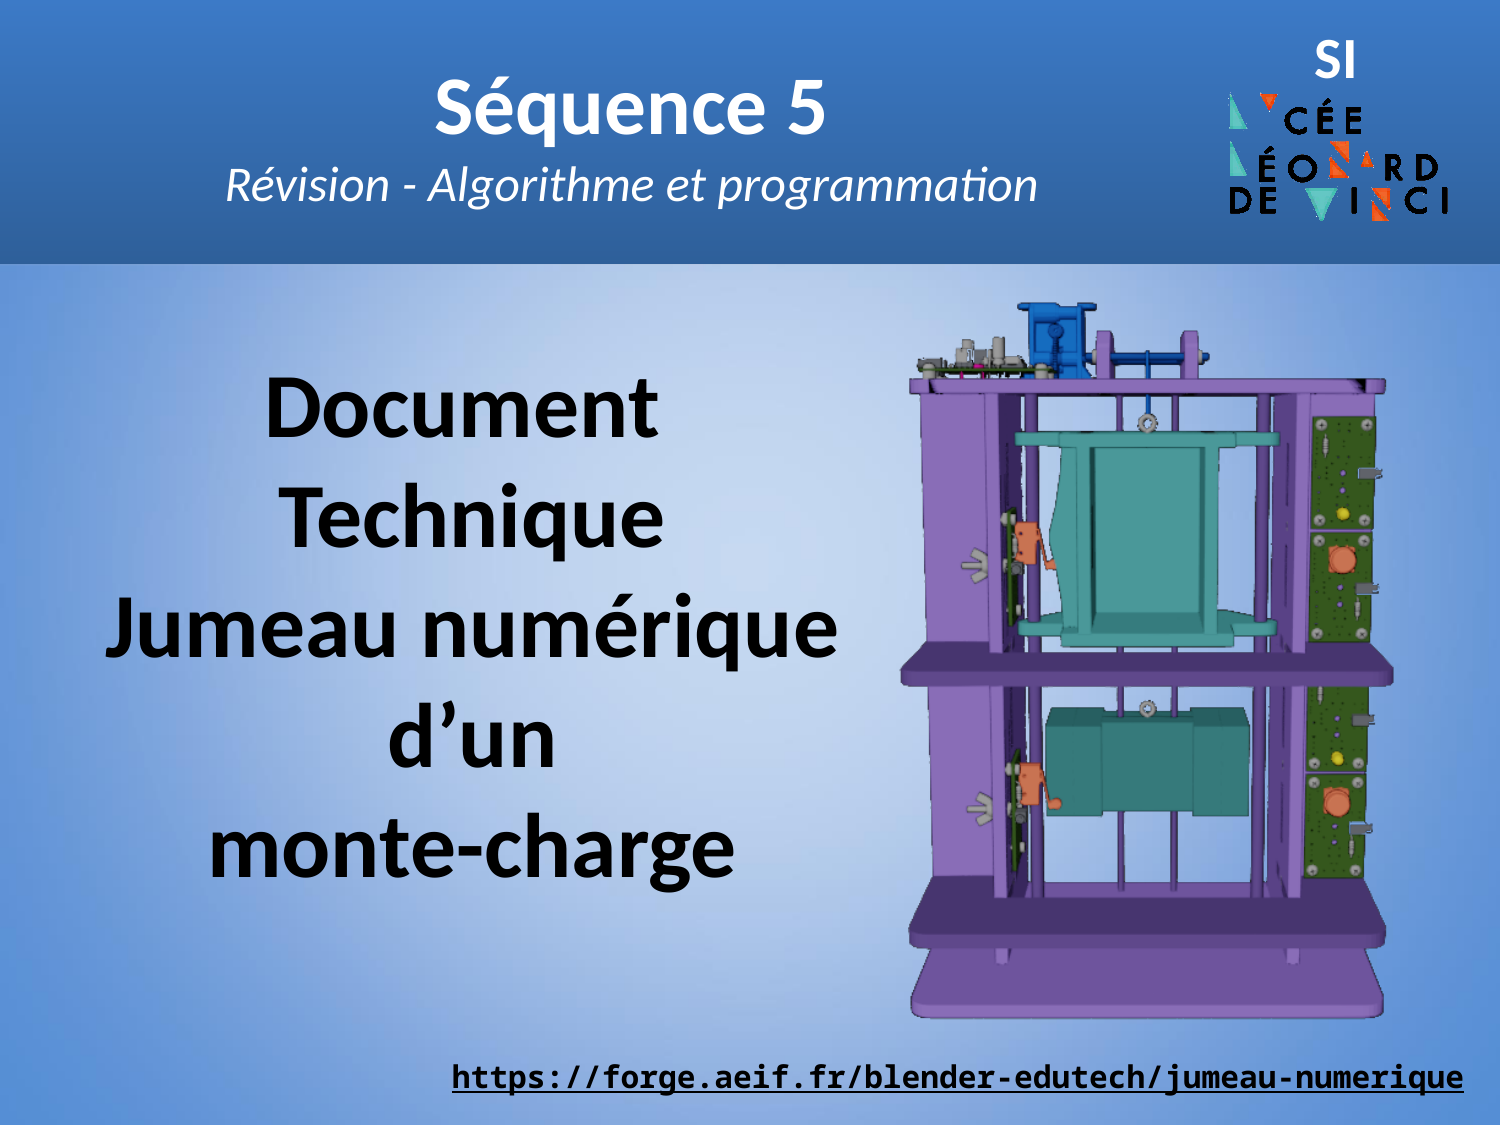

# Séquence 5 Révision - Algorithme et programmation
SI
Document
Technique
Jumeau numérique d’un
monte-charge
https://forge.aeif.fr/blender-edutech/jumeau-numerique